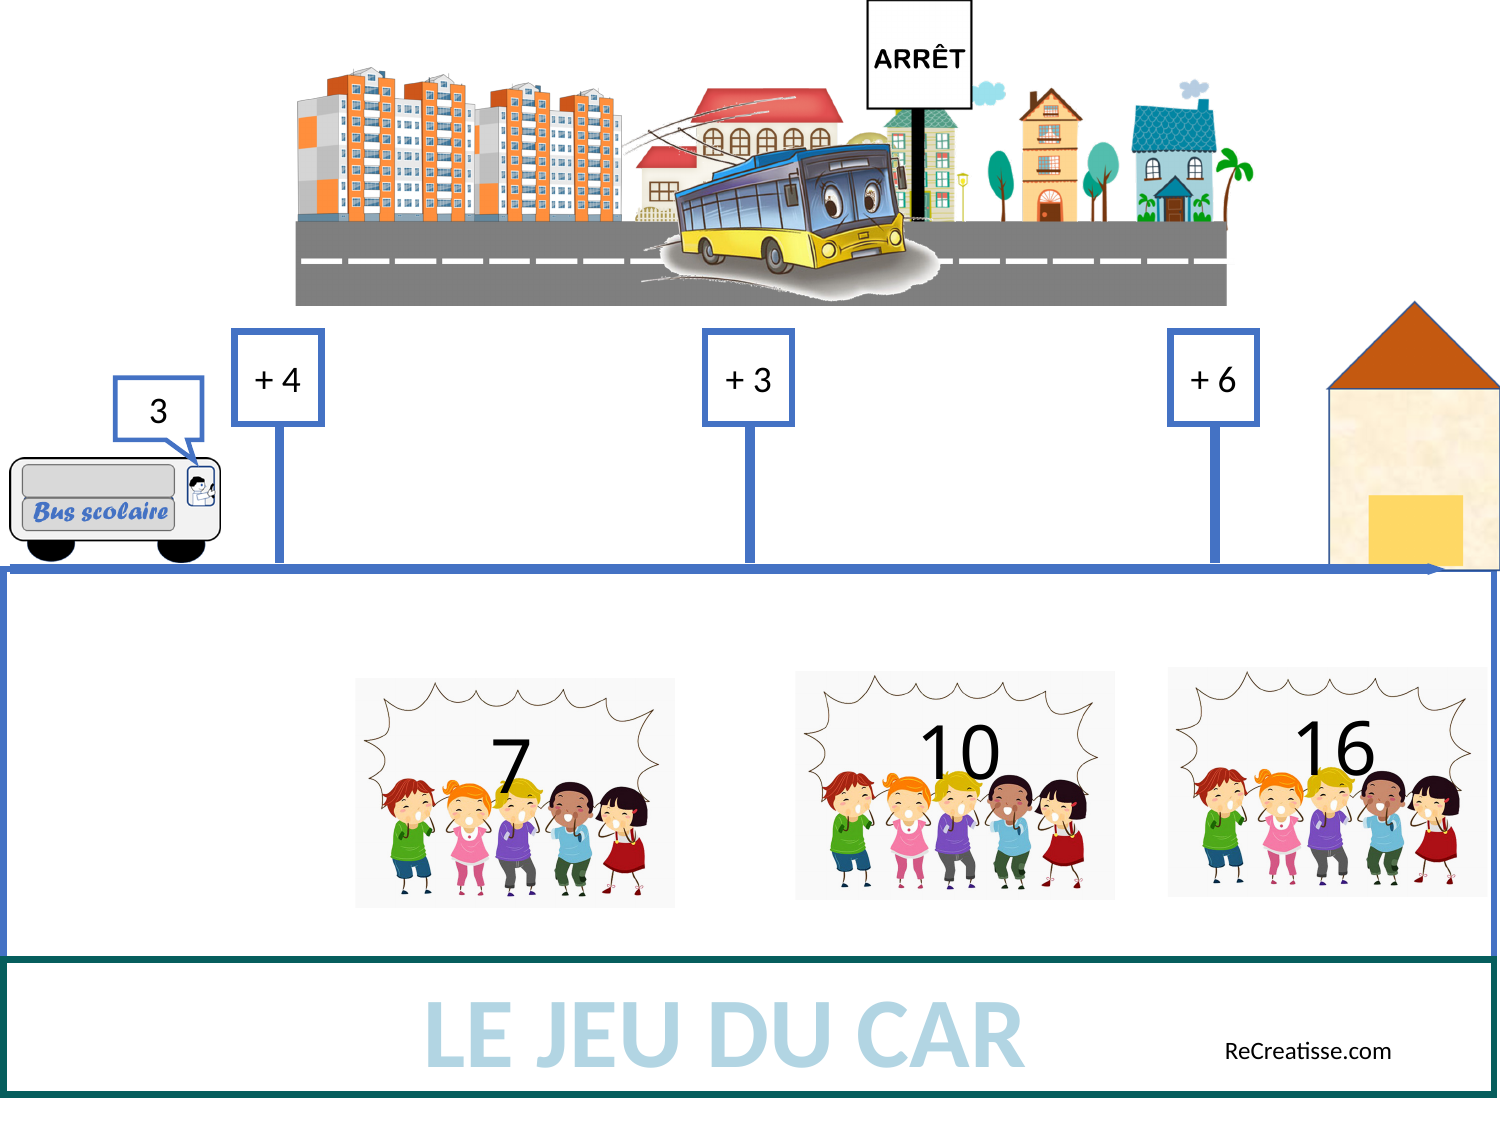

+ 4
+ 3
+ 6
3
16
10
7
 LE JEU DU CAR
ReCreatisse.com